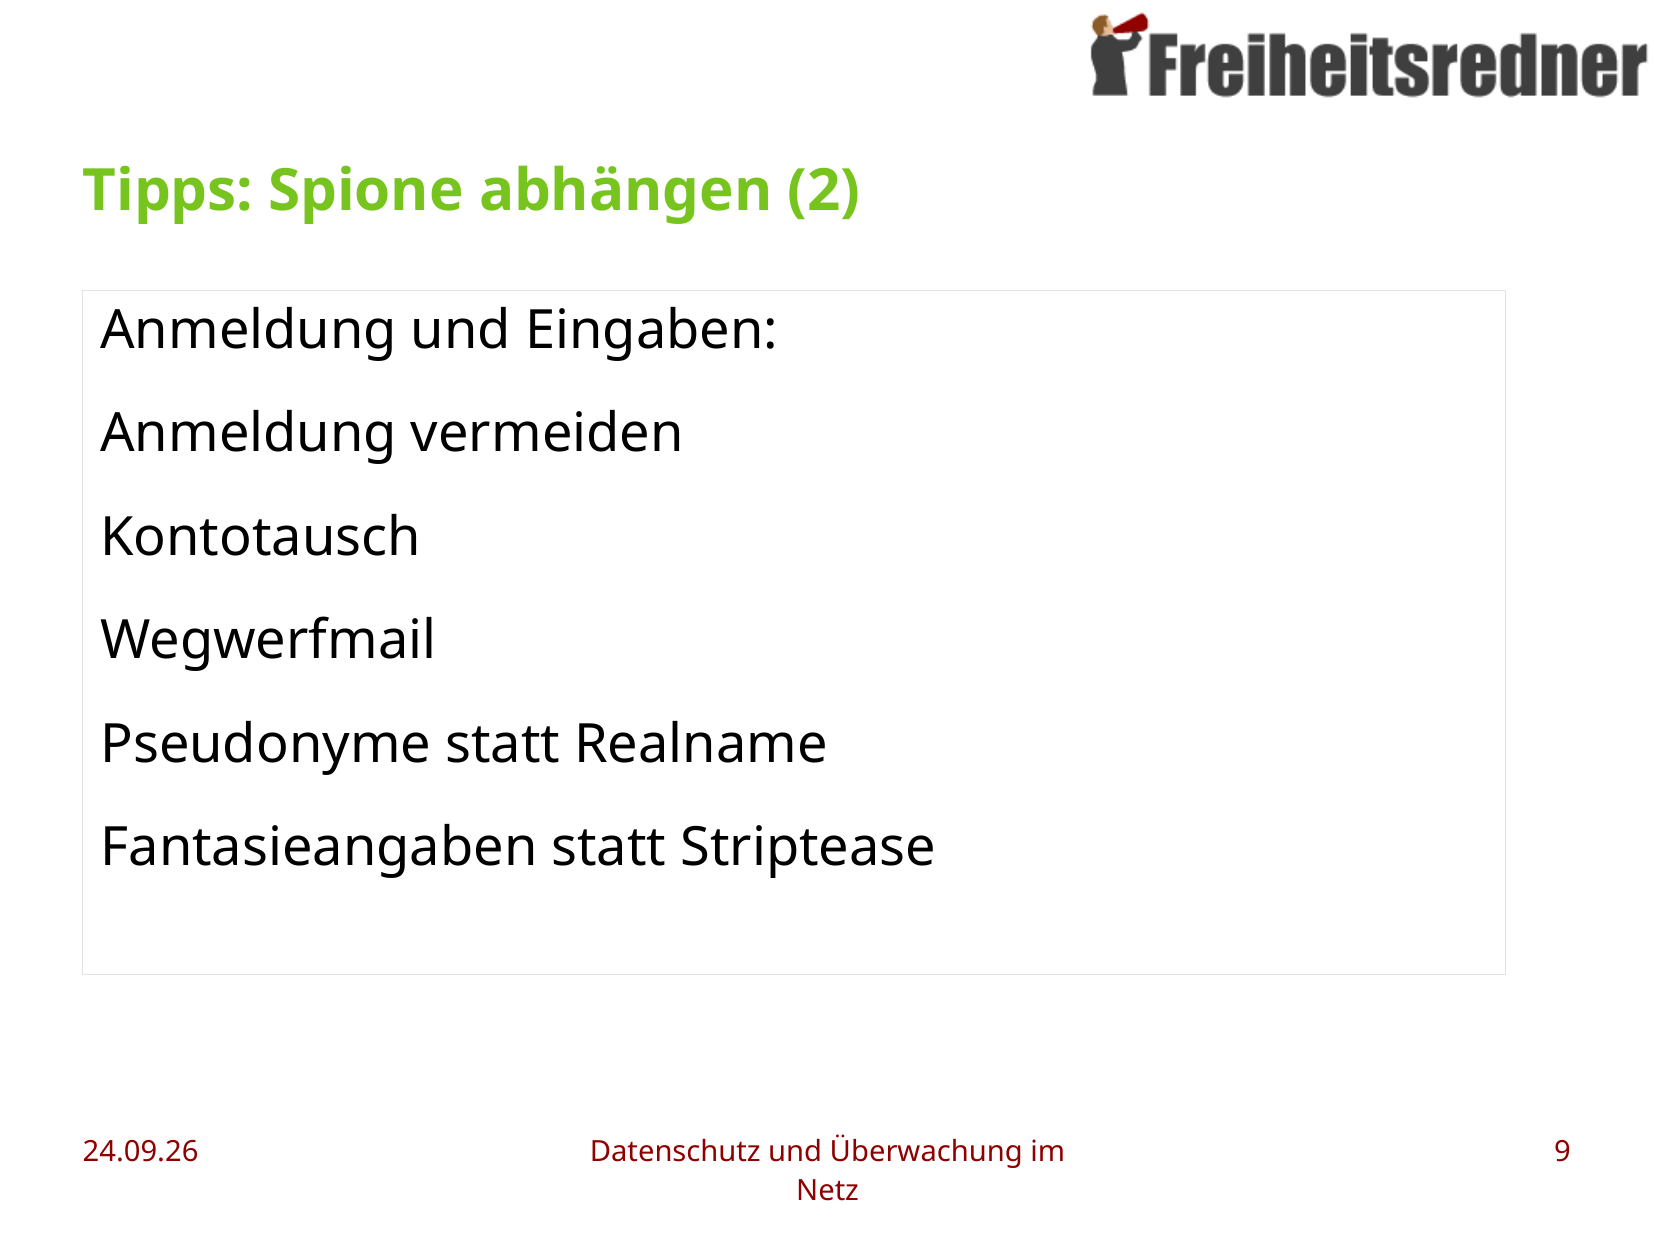

# Tipps: Spione abhängen (2)
Anmeldung und Eingaben:
Anmeldung vermeiden
Kontotausch
Wegwerfmail
Pseudonyme statt Realname
Fantasieangaben statt Striptease
Überwachungsmaßnahmen
9